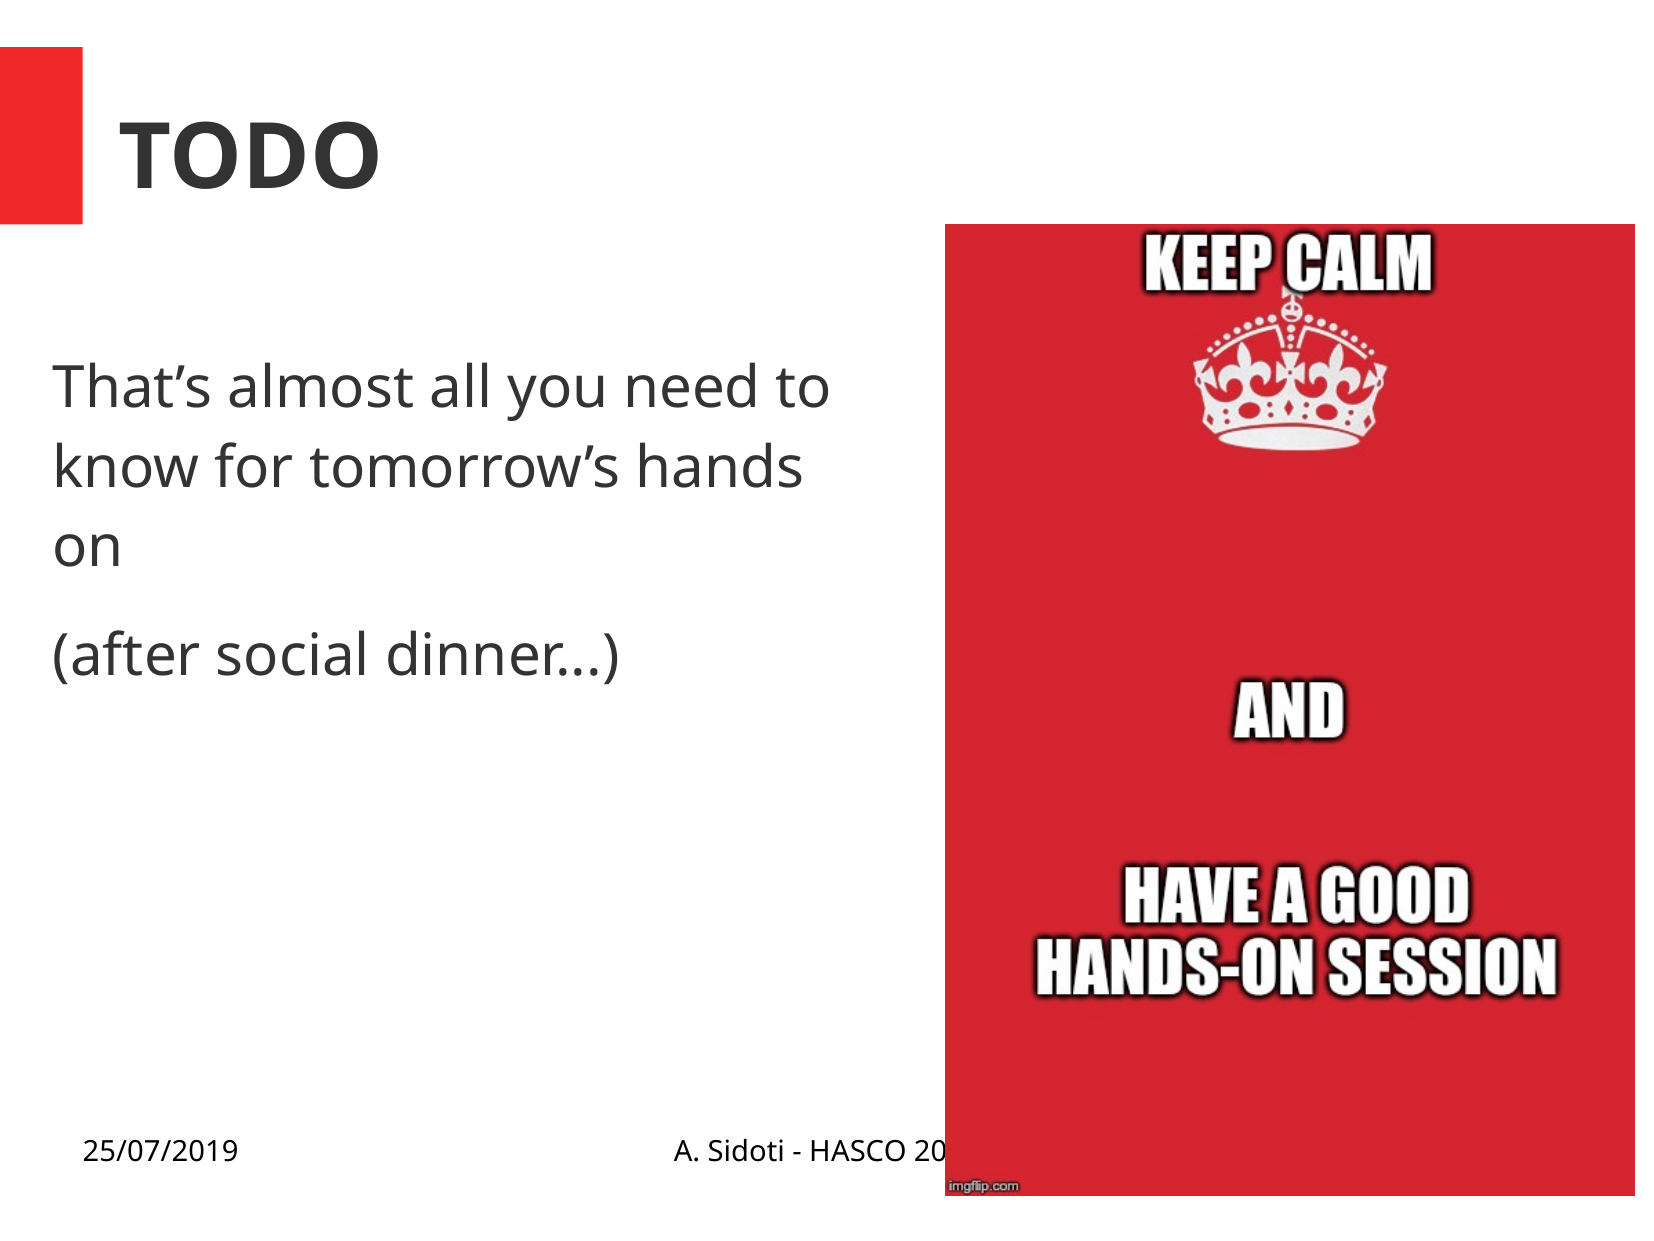

# TODO
That’s almost all you need to know for tomorrow’s hands on
(after social dinner...)
25/07/2019
A. Sidoti - HASCO 2019
51